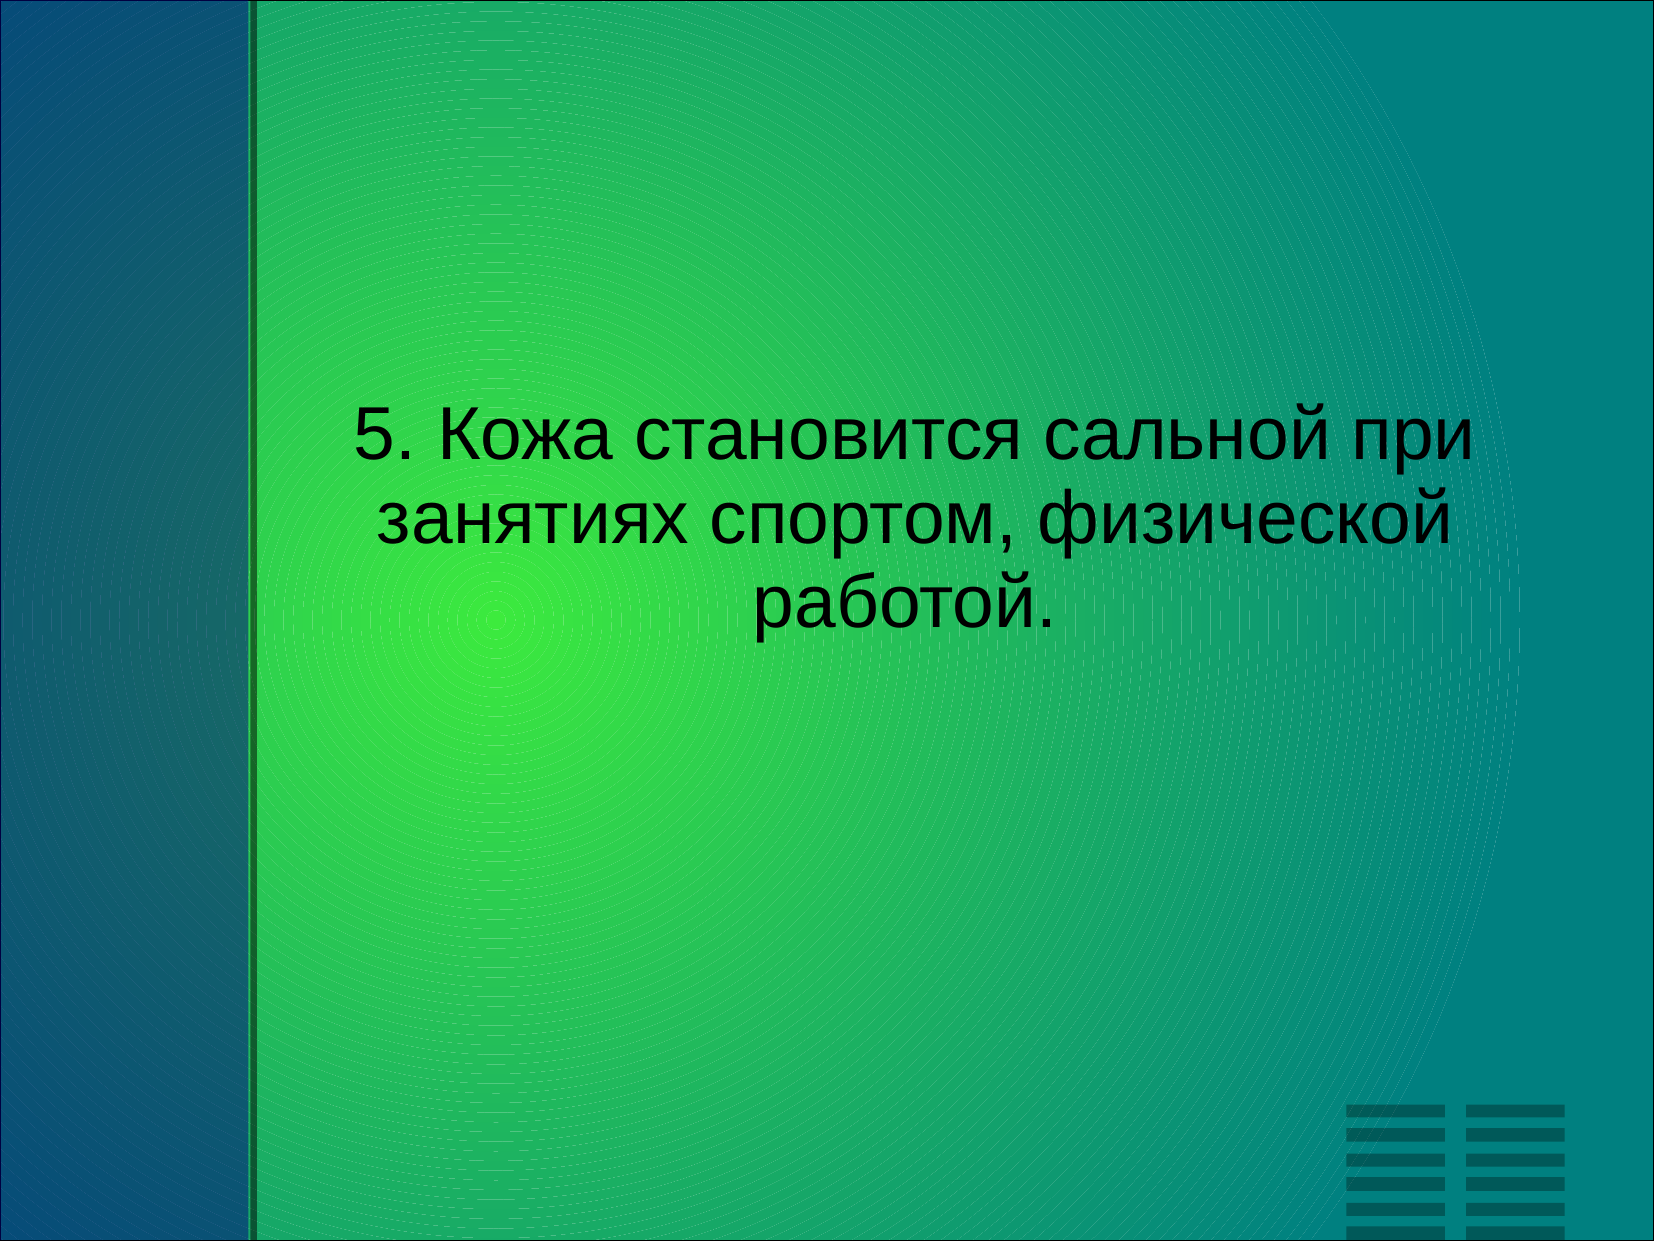

#
5. Кожа становится сальной при занятиях спортом, физической работой.